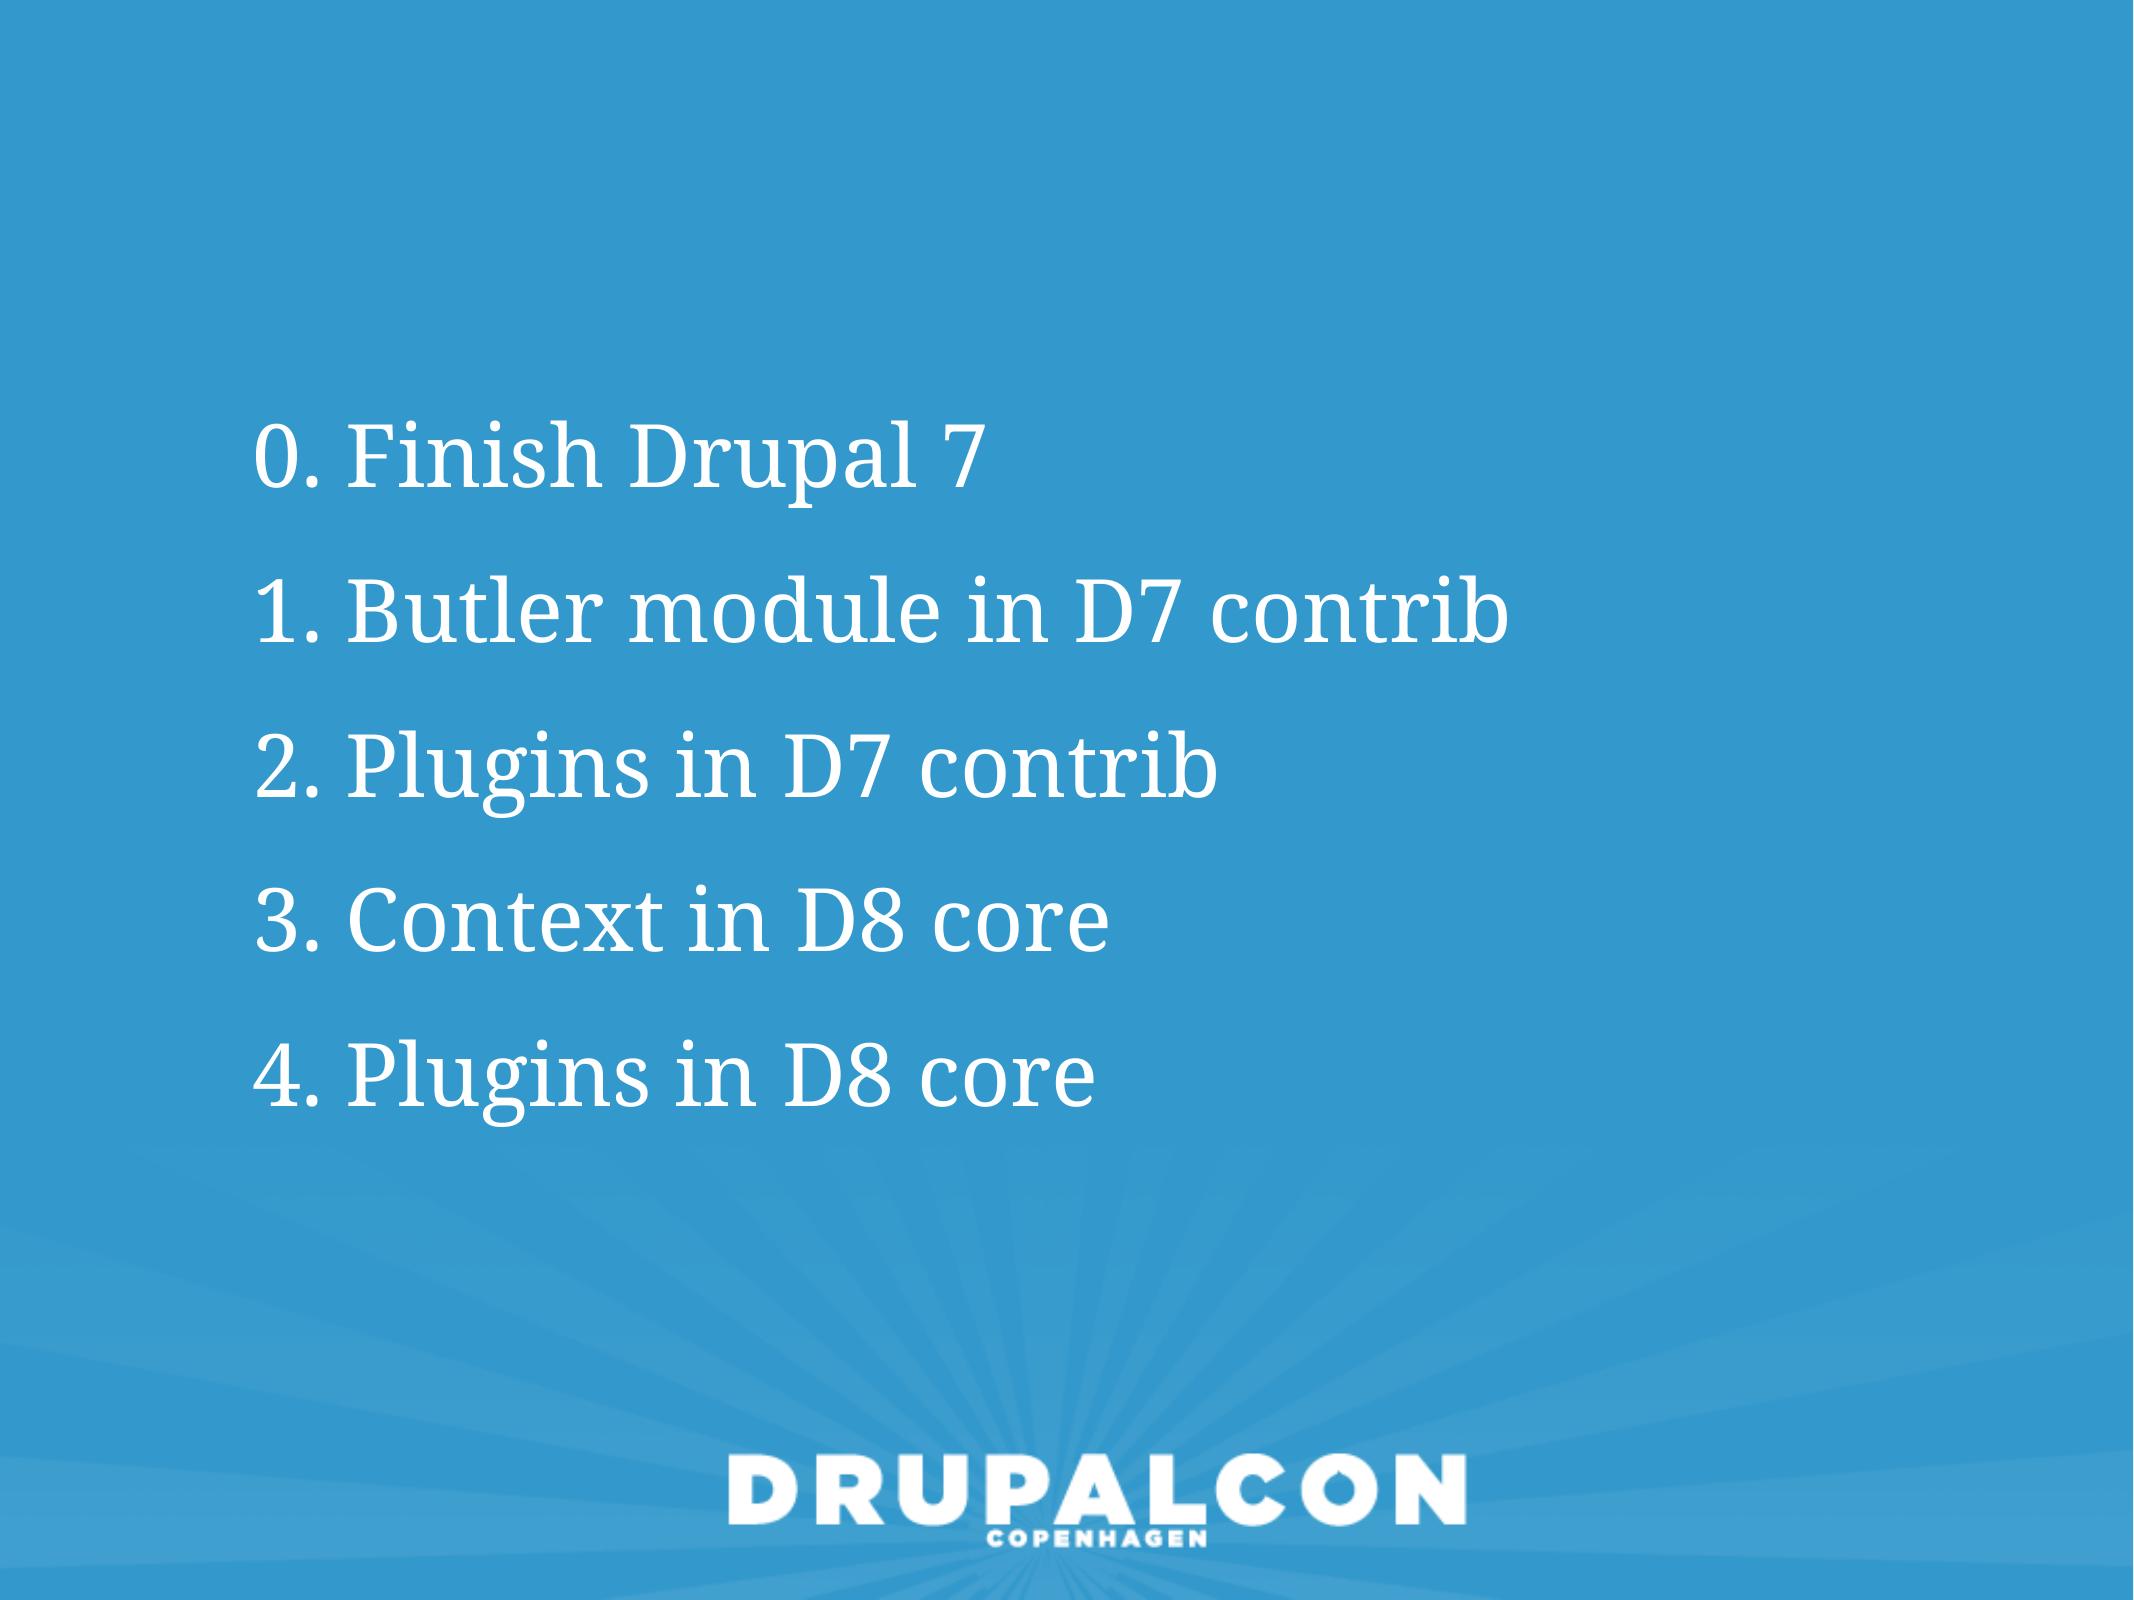

# Finish Drupal 7
Butler module in D7 contrib
Plugins in D7 contrib
Context in D8 core
Plugins in D8 core